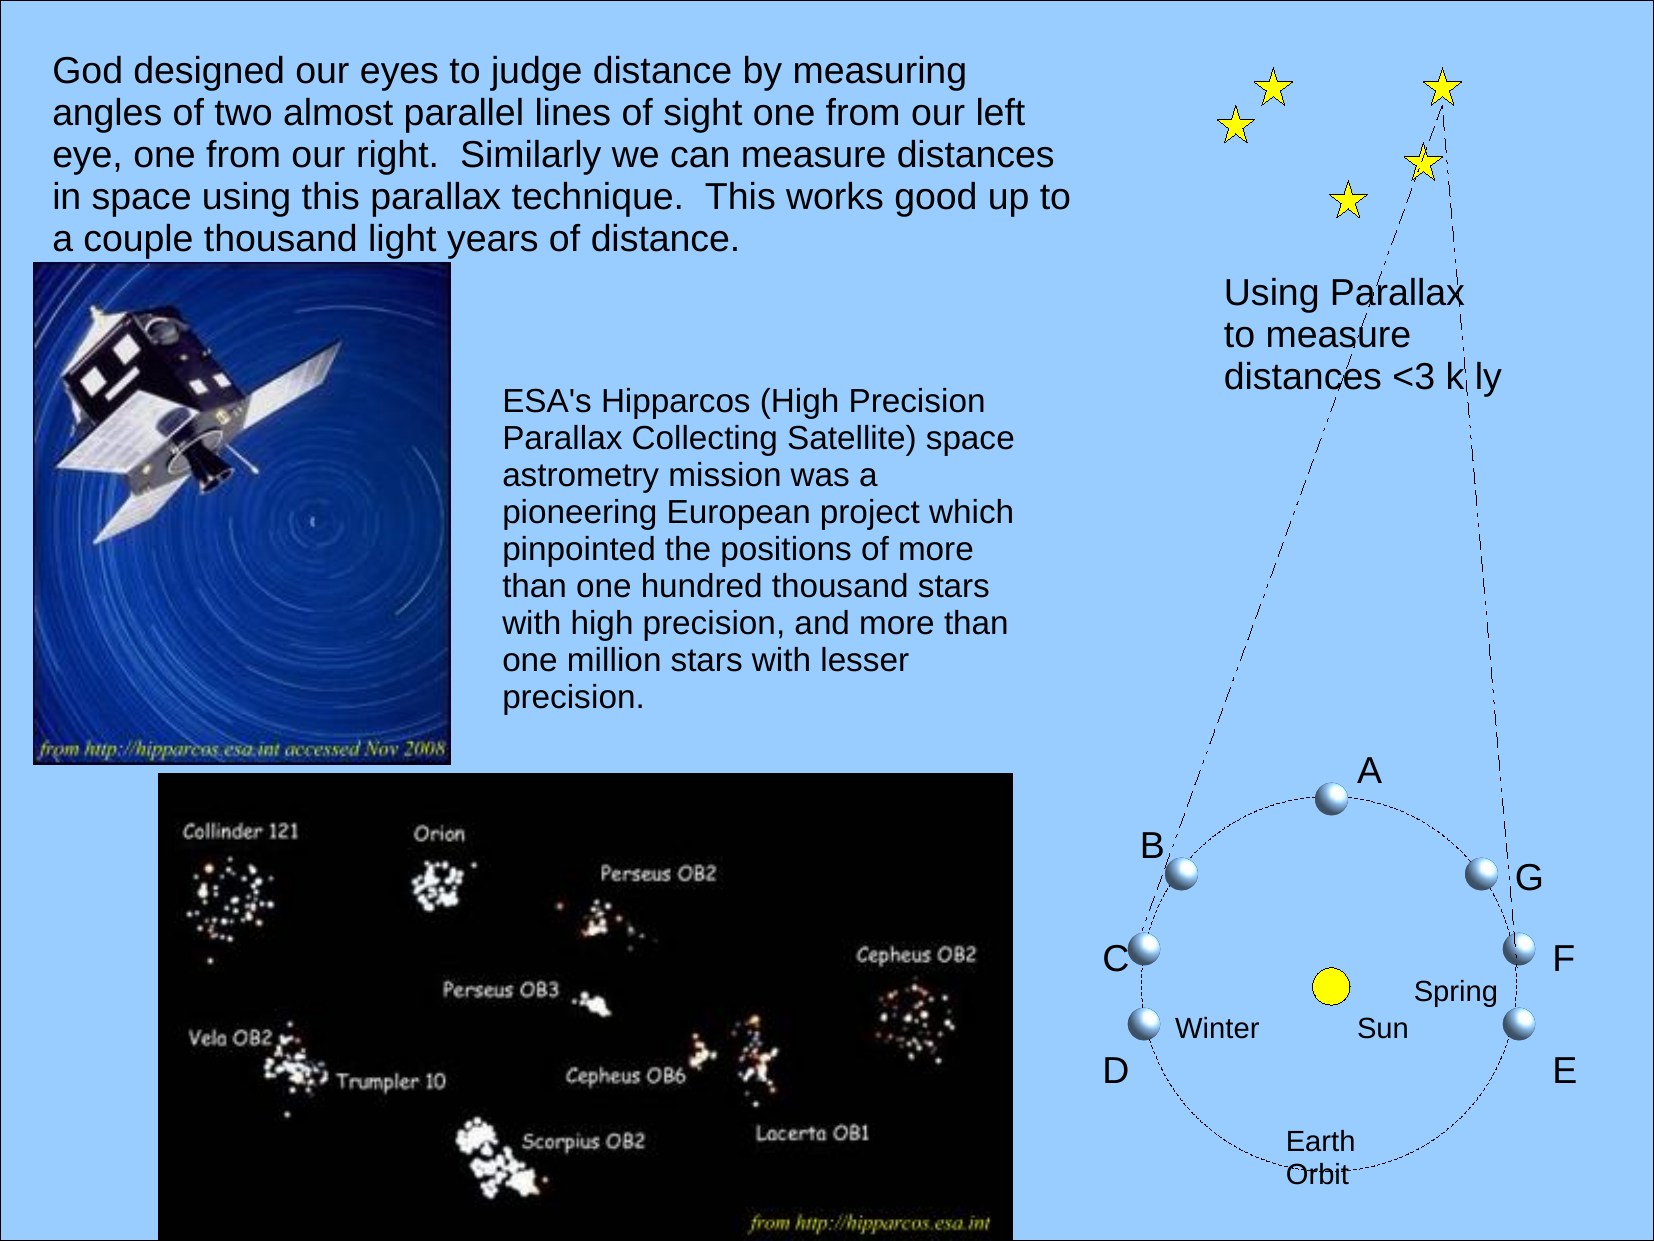

God designed our eyes to judge distance by measuring angles of two almost parallel lines of sight one from our left eye, one from our right. Similarly we can measure distances in space using this parallax technique. This works good up to a couple thousand light years of distance.
Using Parallax
to measure
distances <3 k ly
A
B
G
C
F
Spring
Winter
Sun
D
E
Earth
Orbit
ESA's Hipparcos (High Precision Parallax Collecting Satellite) space astrometry mission was a pioneering European project which pinpointed the positions of more than one hundred thousand stars with high precision, and more than one million stars with lesser precision.